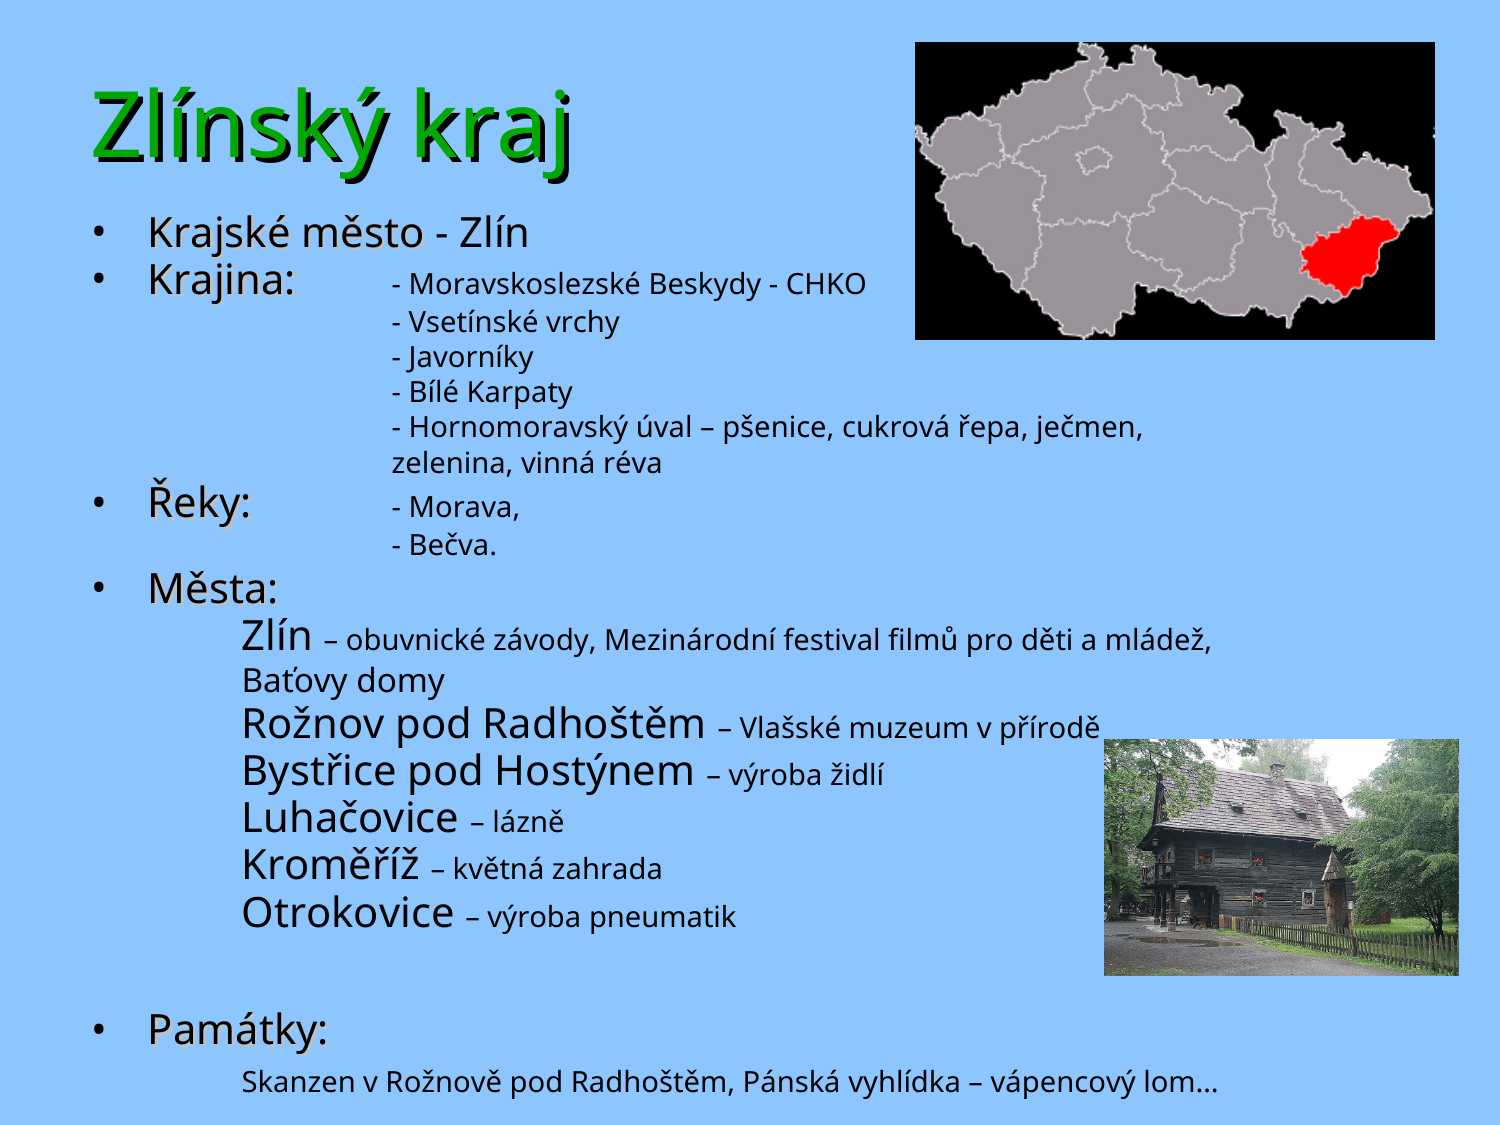

# Zlínský kraj
Krajské město - Zlín
Krajina:	- Moravskoslezské Beskydy - CHKO
			- Vsetínské vrchy
			- Javorníky
			- Bílé Karpaty
			- Hornomoravský úval – pšenice, cukrová řepa, ječmen,
			zelenina, vinná réva
Řeky:	- Morava,
			- Bečva.
Města:
		Zlín – obuvnické závody, Mezinárodní festival filmů pro děti a mládež,
		Baťovy domy
		Rožnov pod Radhoštěm – Vlašské muzeum v přírodě
		Bystřice pod Hostýnem – výroba židlí
		Luhačovice – lázně
		Kroměříž – květná zahrada
		Otrokovice – výroba pneumatik
Památky:
		Skanzen v Rožnově pod Radhoštěm, Pánská vyhlídka – vápencový lom…